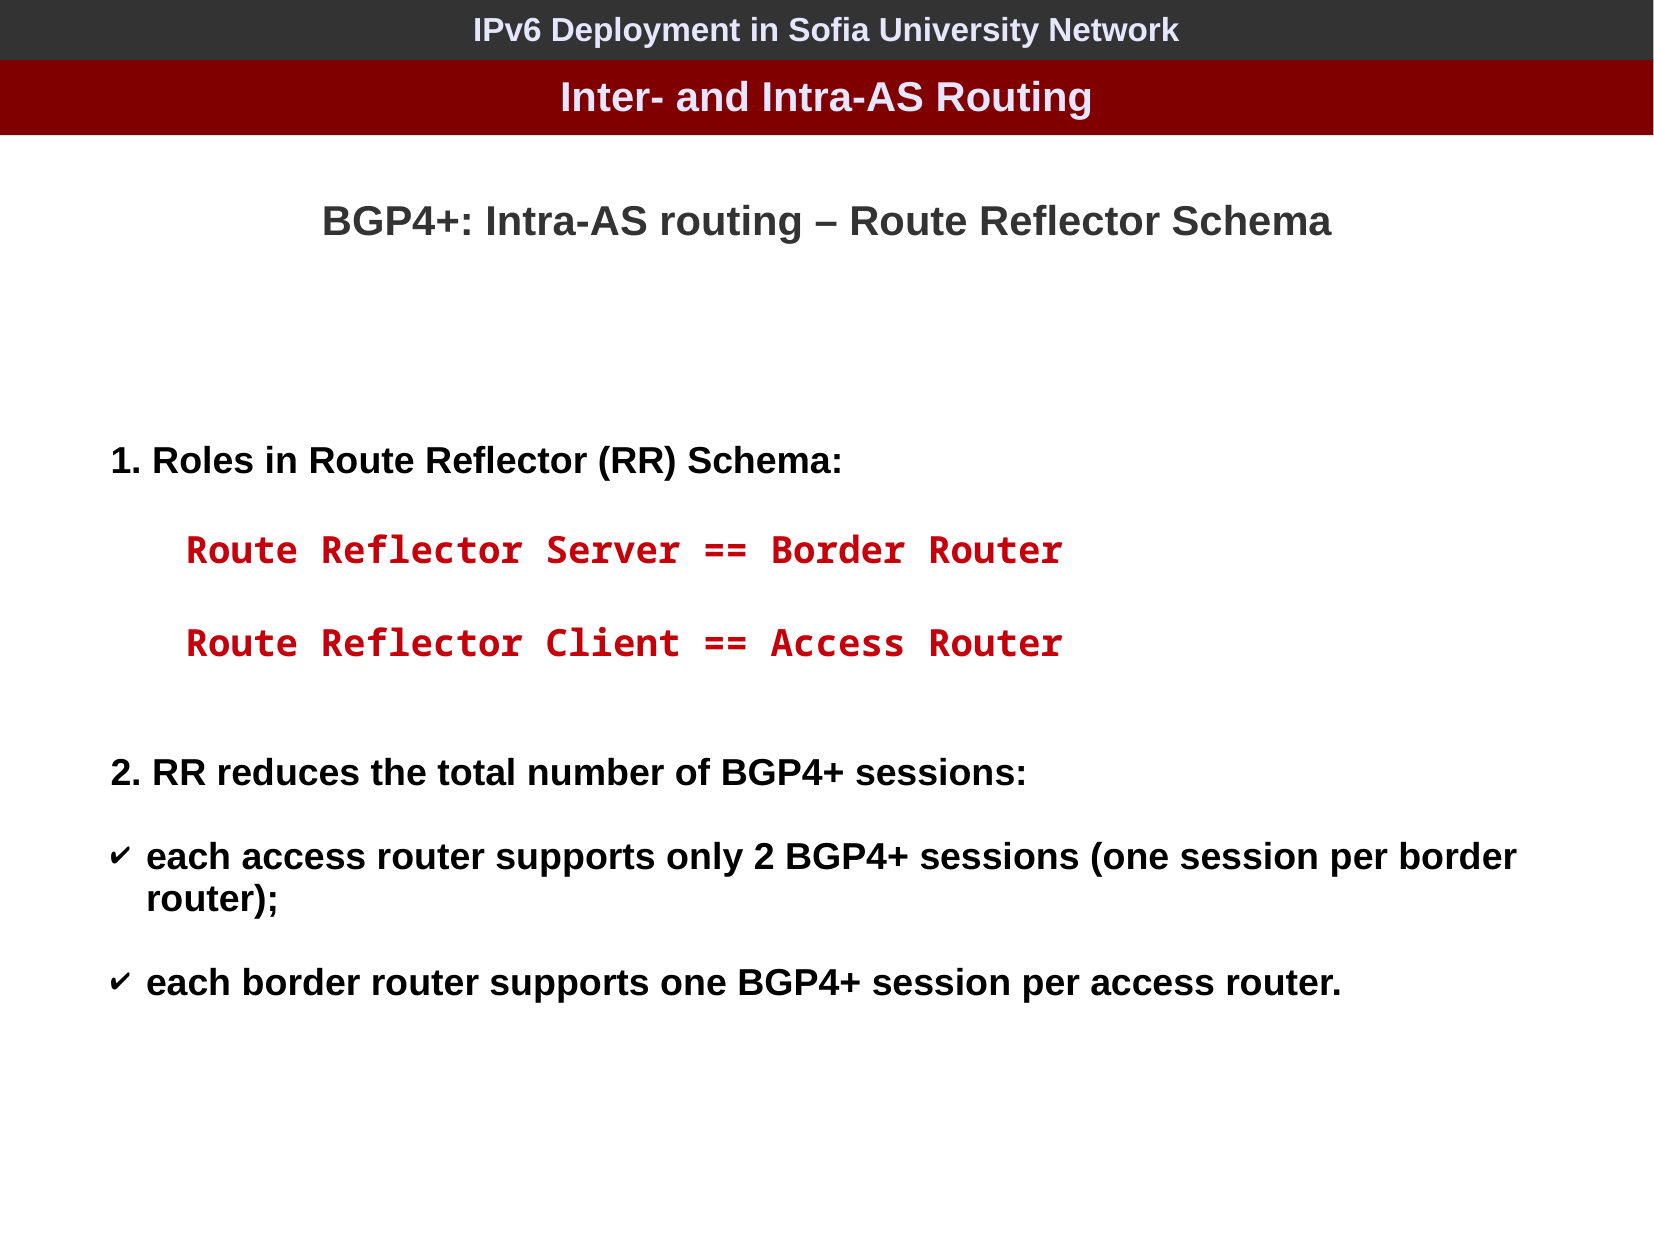

IPv6 Deployment in Sofia University Network
Inter- and Intra-AS Routing
BGP4+: Intra-AS routing – Route Reflector Schema
1. Roles in Route Reflector (RR) Schema:
	Route Reflector Server == Border Router
	Route Reflector Client == Access Router
2. RR reduces the total number of BGP4+ sessions:
each access router supports only 2 BGP4+ sessions (one session per border router);
each border router supports one BGP4+ session per access router.